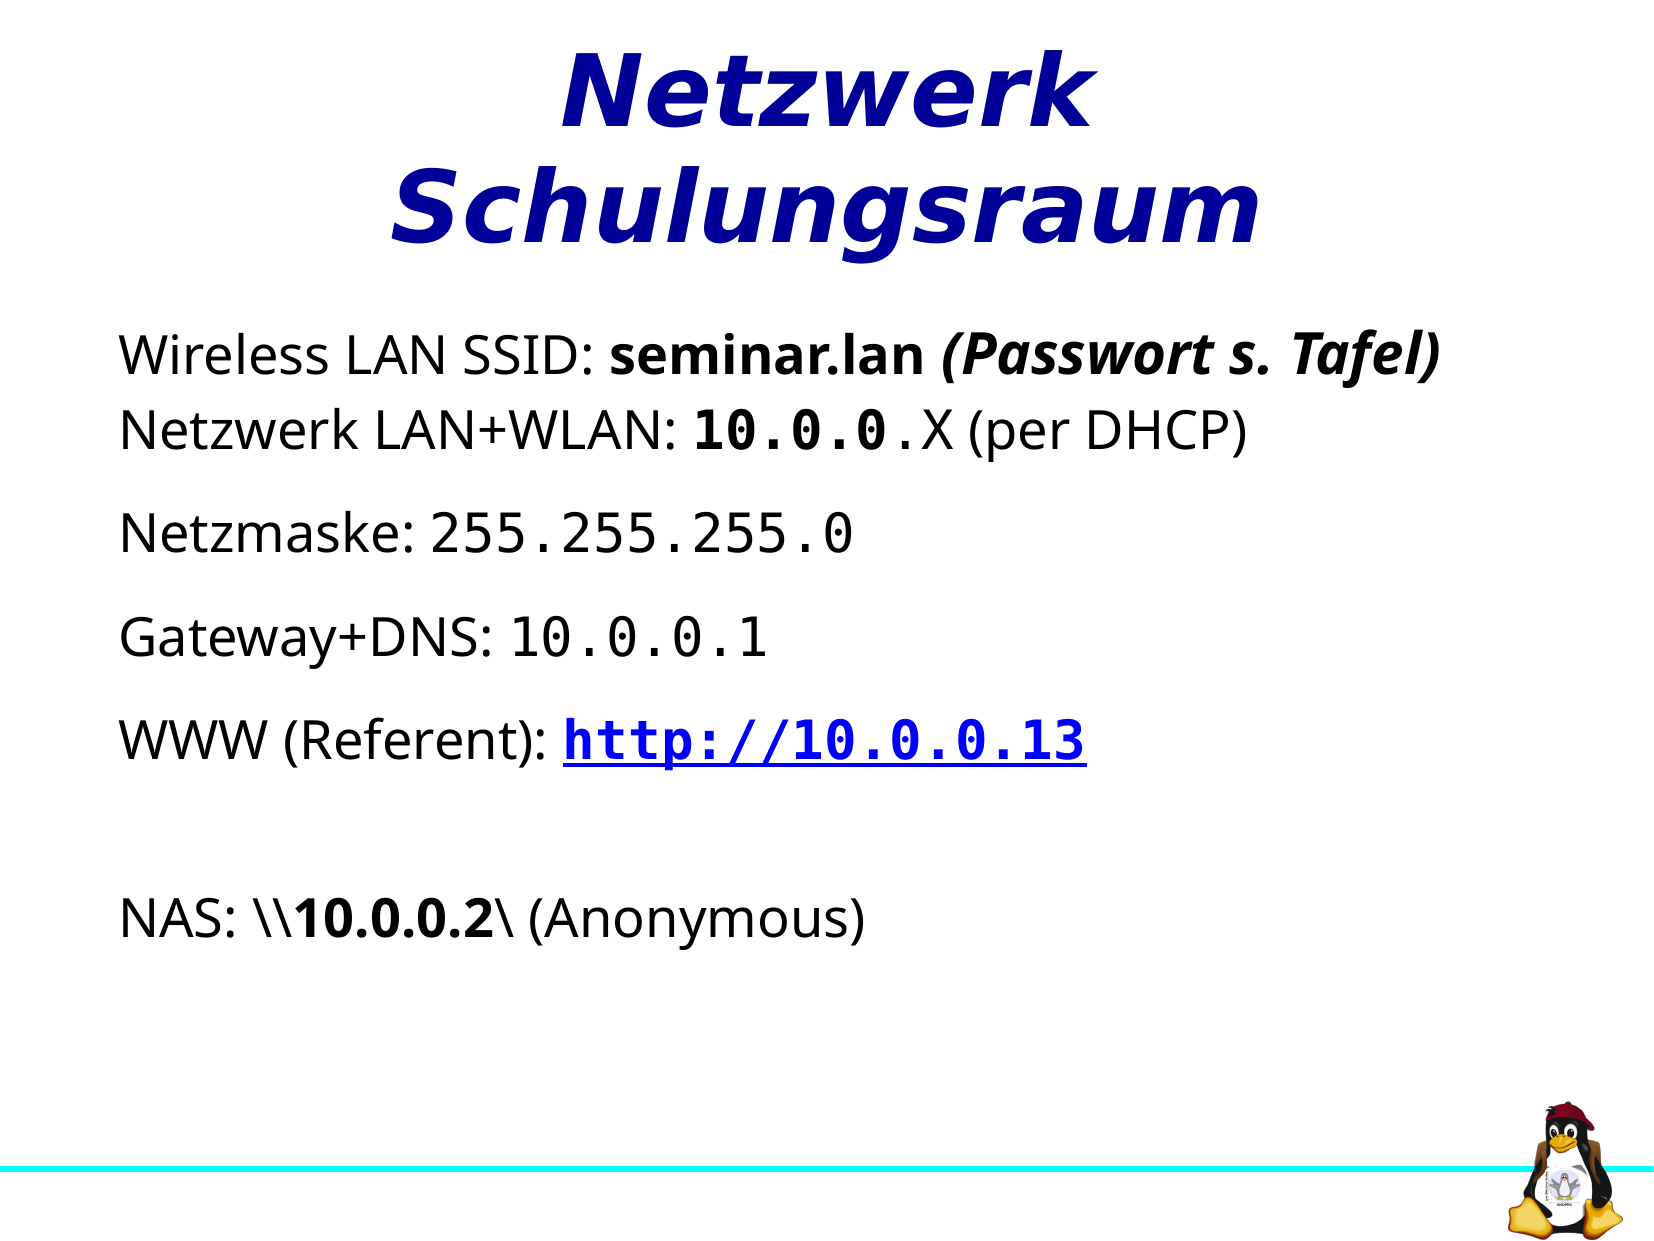

# Netzwerk Schulungsraum
Wireless LAN SSID: seminar.lan (Passwort s. Tafel)
Netzwerk LAN+WLAN: 10.0.0.X (per DHCP)
Netzmaske: 255.255.255.0
Gateway+DNS: 10.0.0.1
WWW (Referent): http://10.0.0.13
NAS: \\10.0.0.2\ (Anonymous)